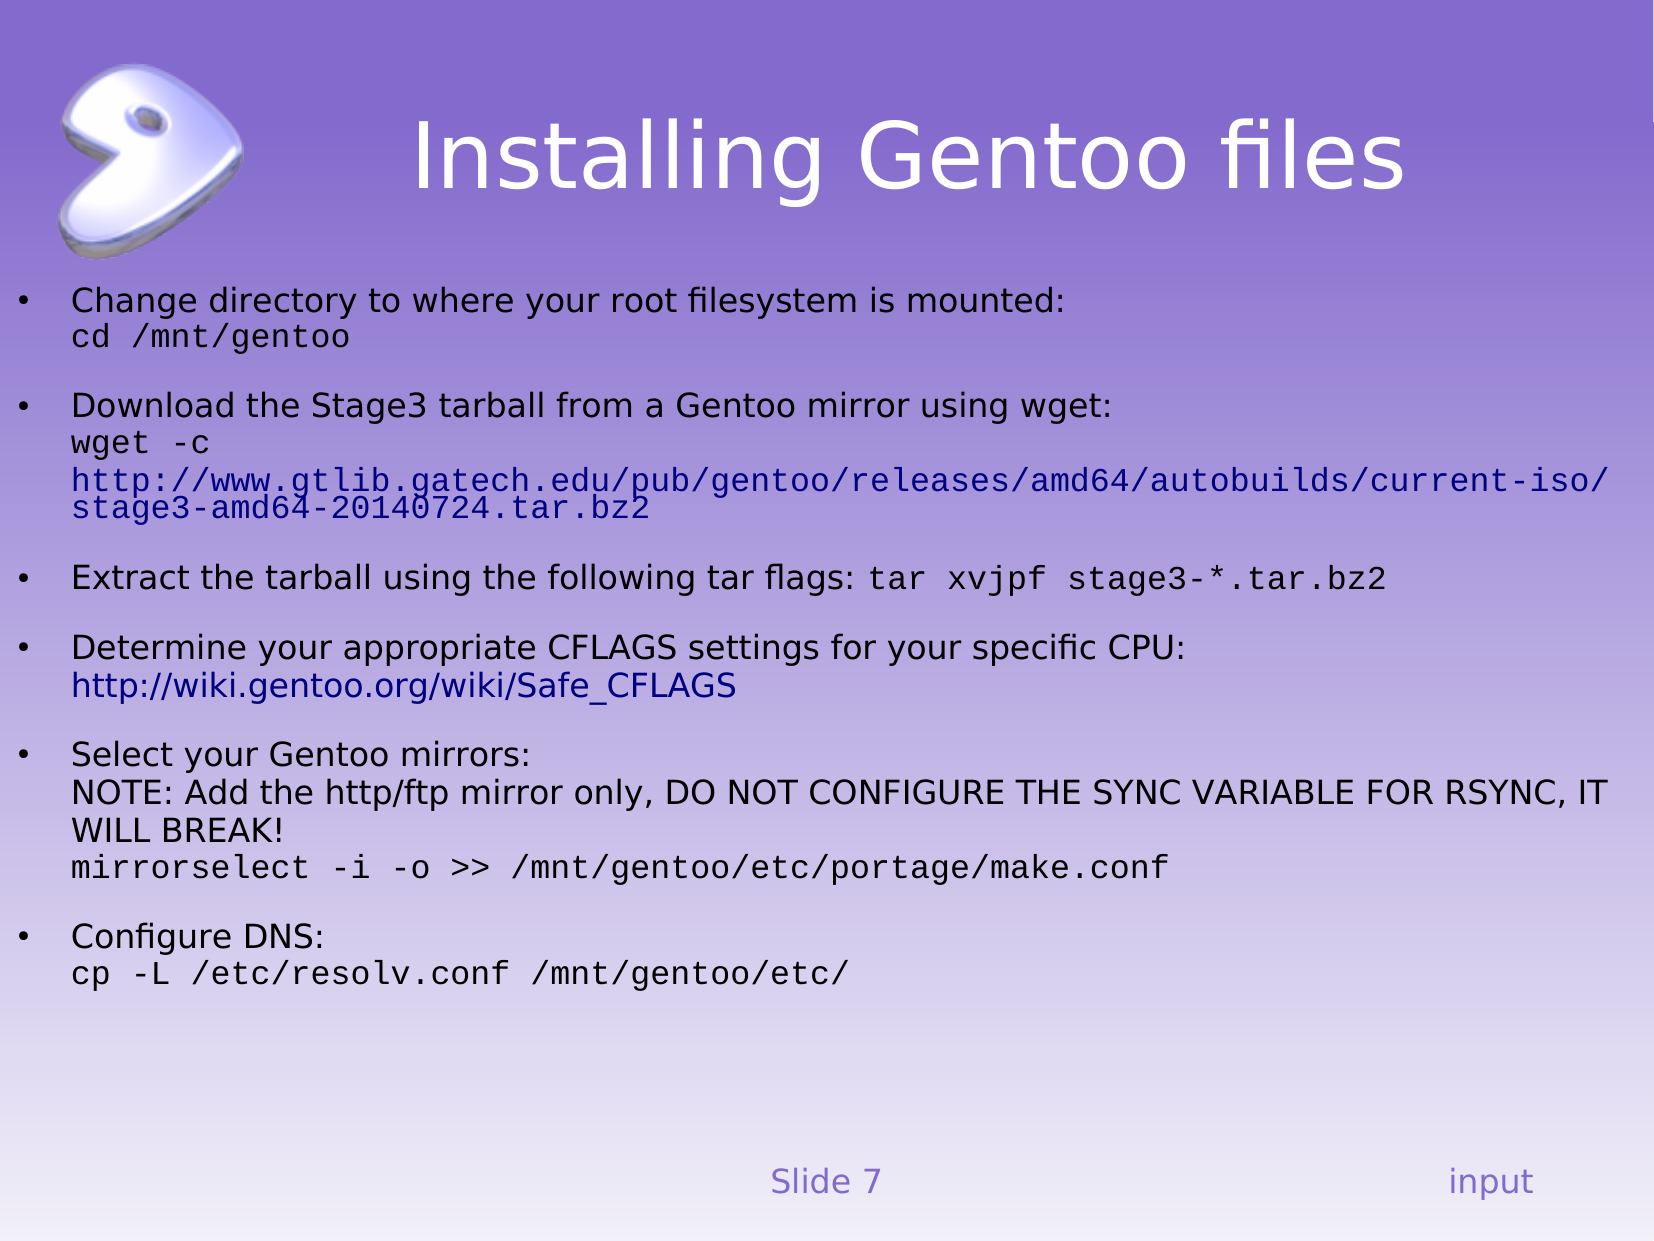

# Installing Gentoo files
Change directory to where your root filesystem is mounted:
cd /mnt/gentoo
Download the Stage3 tarball from a Gentoo mirror using wget:
wget -c http://www.gtlib.gatech.edu/pub/gentoo/releases/amd64/autobuilds/current-iso/stage3-amd64-20140724.tar.bz2
Extract the tarball using the following tar flags: tar xvjpf stage3-*.tar.bz2
Determine your appropriate CFLAGS settings for your specific CPU: http://wiki.gentoo.org/wiki/Safe_CFLAGS
Select your Gentoo mirrors:
NOTE: Add the http/ftp mirror only, DO NOT CONFIGURE THE SYNC VARIABLE FOR RSYNC, IT WILL BREAK!
mirrorselect -i -o >> /mnt/gentoo/etc/portage/make.conf
Configure DNS:
cp -L /etc/resolv.conf /mnt/gentoo/etc/